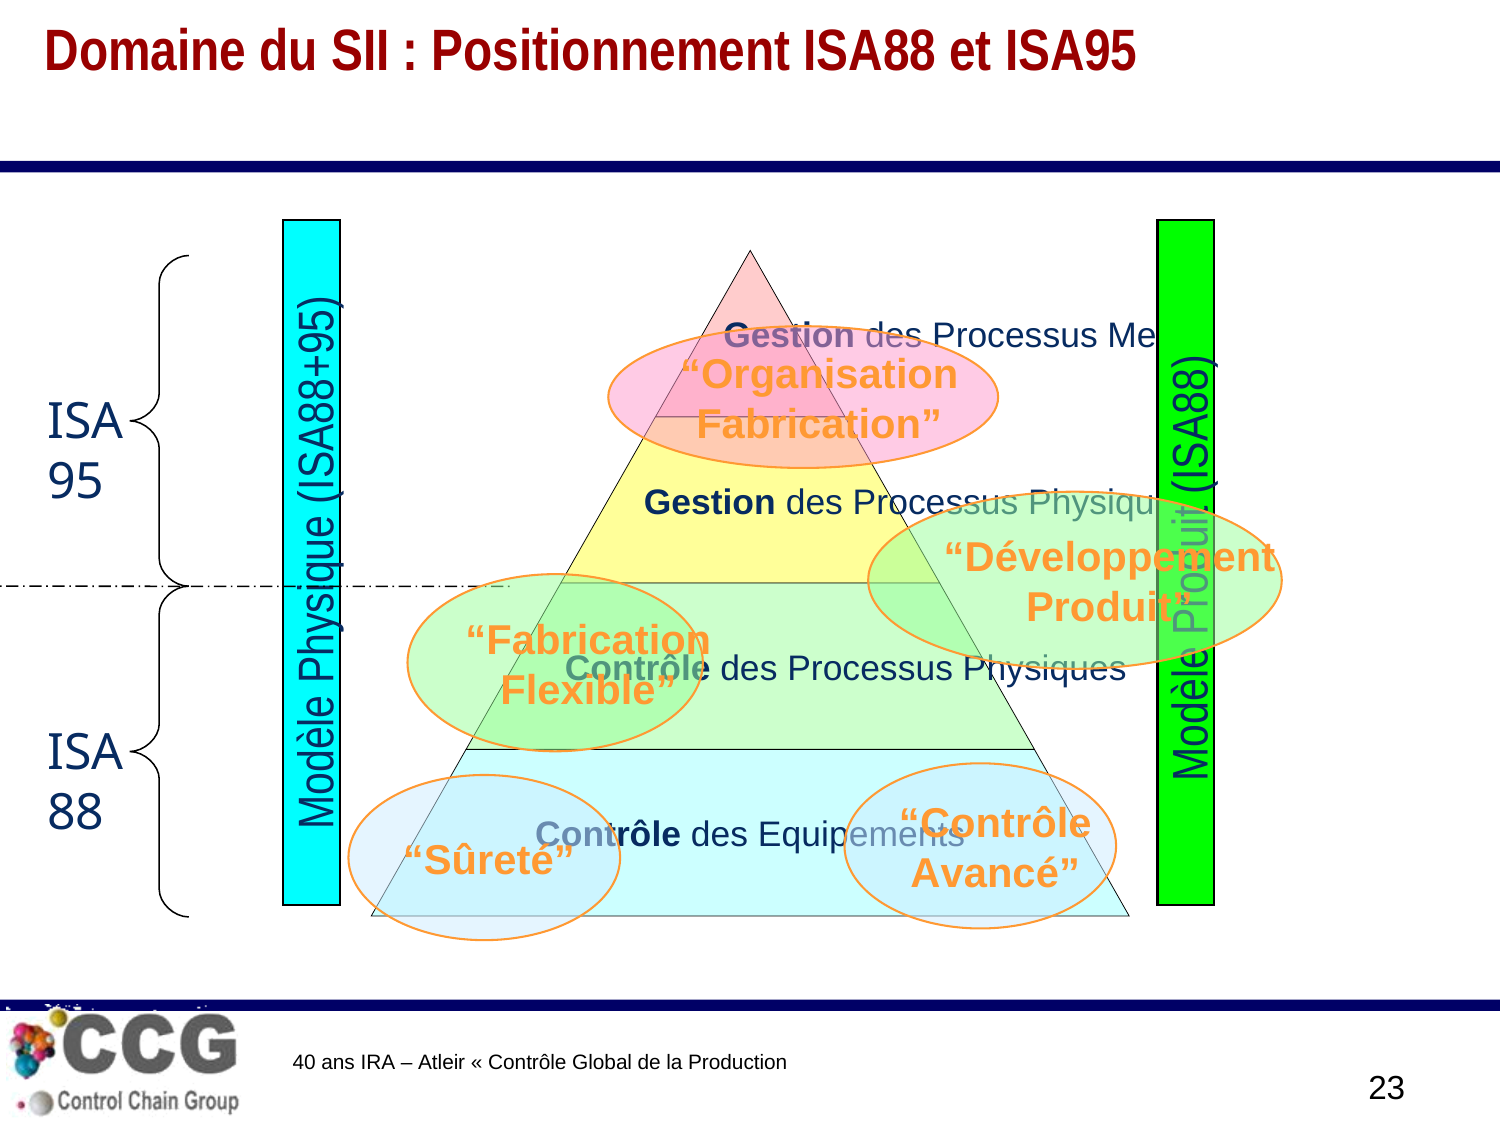

# Domaine du SII : Positionnement ISA88 et ISA95
Gestion des Processus Metier
ISA
95
Gestion des Processus Physiques
Modèle Produit (ISA88)
Modèle Physique (ISA88+95)‏
Contrôle des Processus Physiques
ISA
88
Contrôle des Equipements
“Organisation
Fabrication”
“Développement
Produit”
“Fabrication
Flexible”
“Contrôle
Avancé”
“Sûreté”